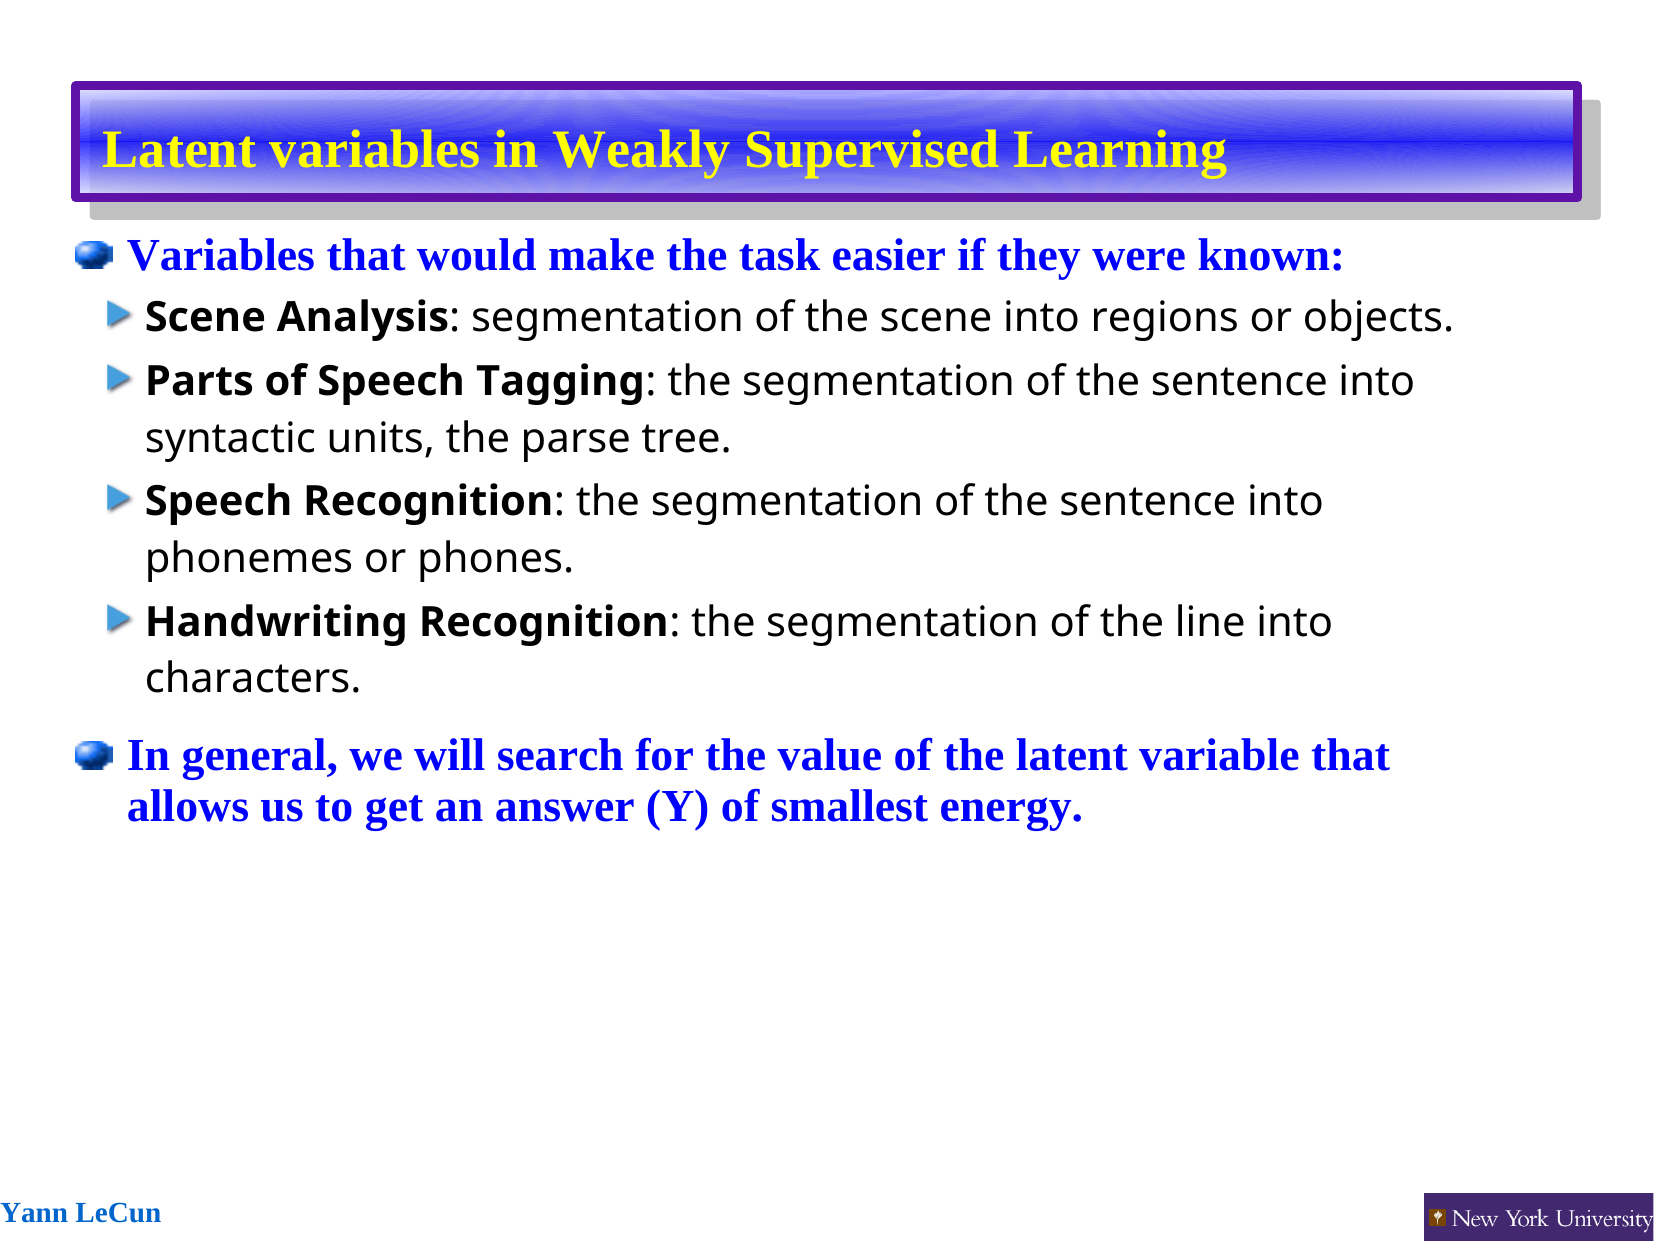

# Latent variables in Weakly Supervised Learning
Variables that would make the task easier if they were known:
Scene Analysis: segmentation of the scene into regions or objects.
Parts of Speech Tagging: the segmentation of the sentence into syntactic units, the parse tree.
Speech Recognition: the segmentation of the sentence into phonemes or phones.
Handwriting Recognition: the segmentation of the line into characters.
In general, we will search for the value of the latent variable that allows us to get an answer (Y) of smallest energy.